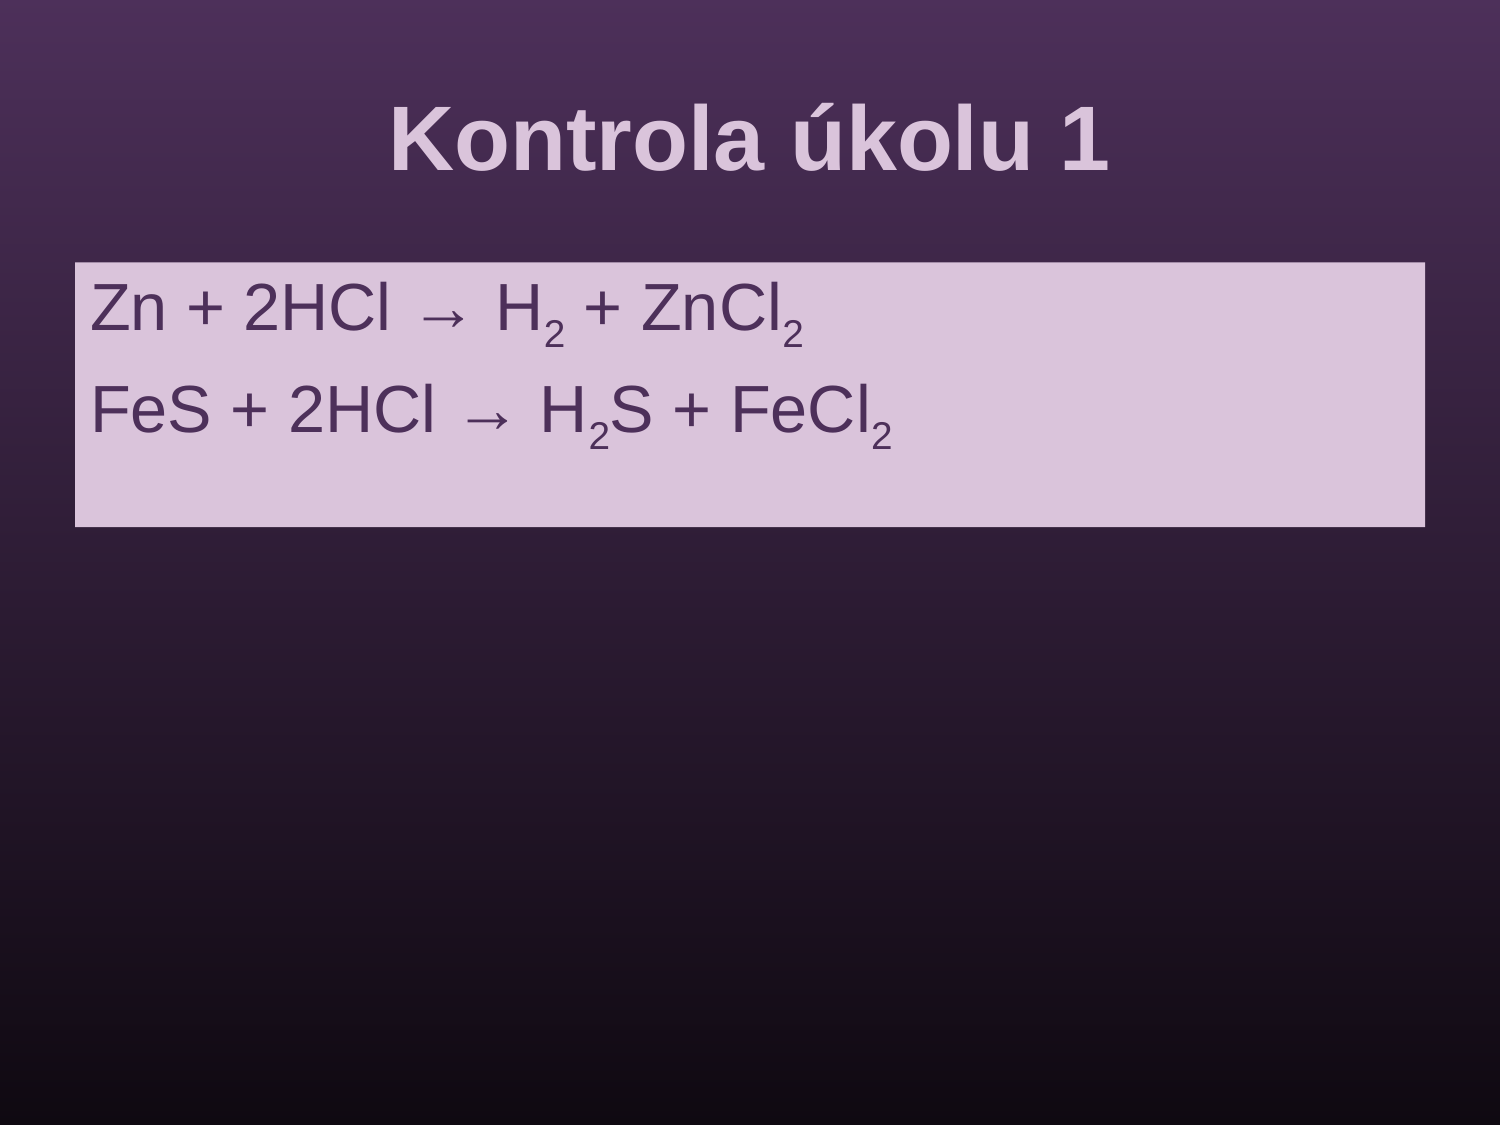

# Kontrola úkolu 1
Zn + 2HCl → H2 + ZnCl2
FeS + 2HCl → H2S + FeCl2